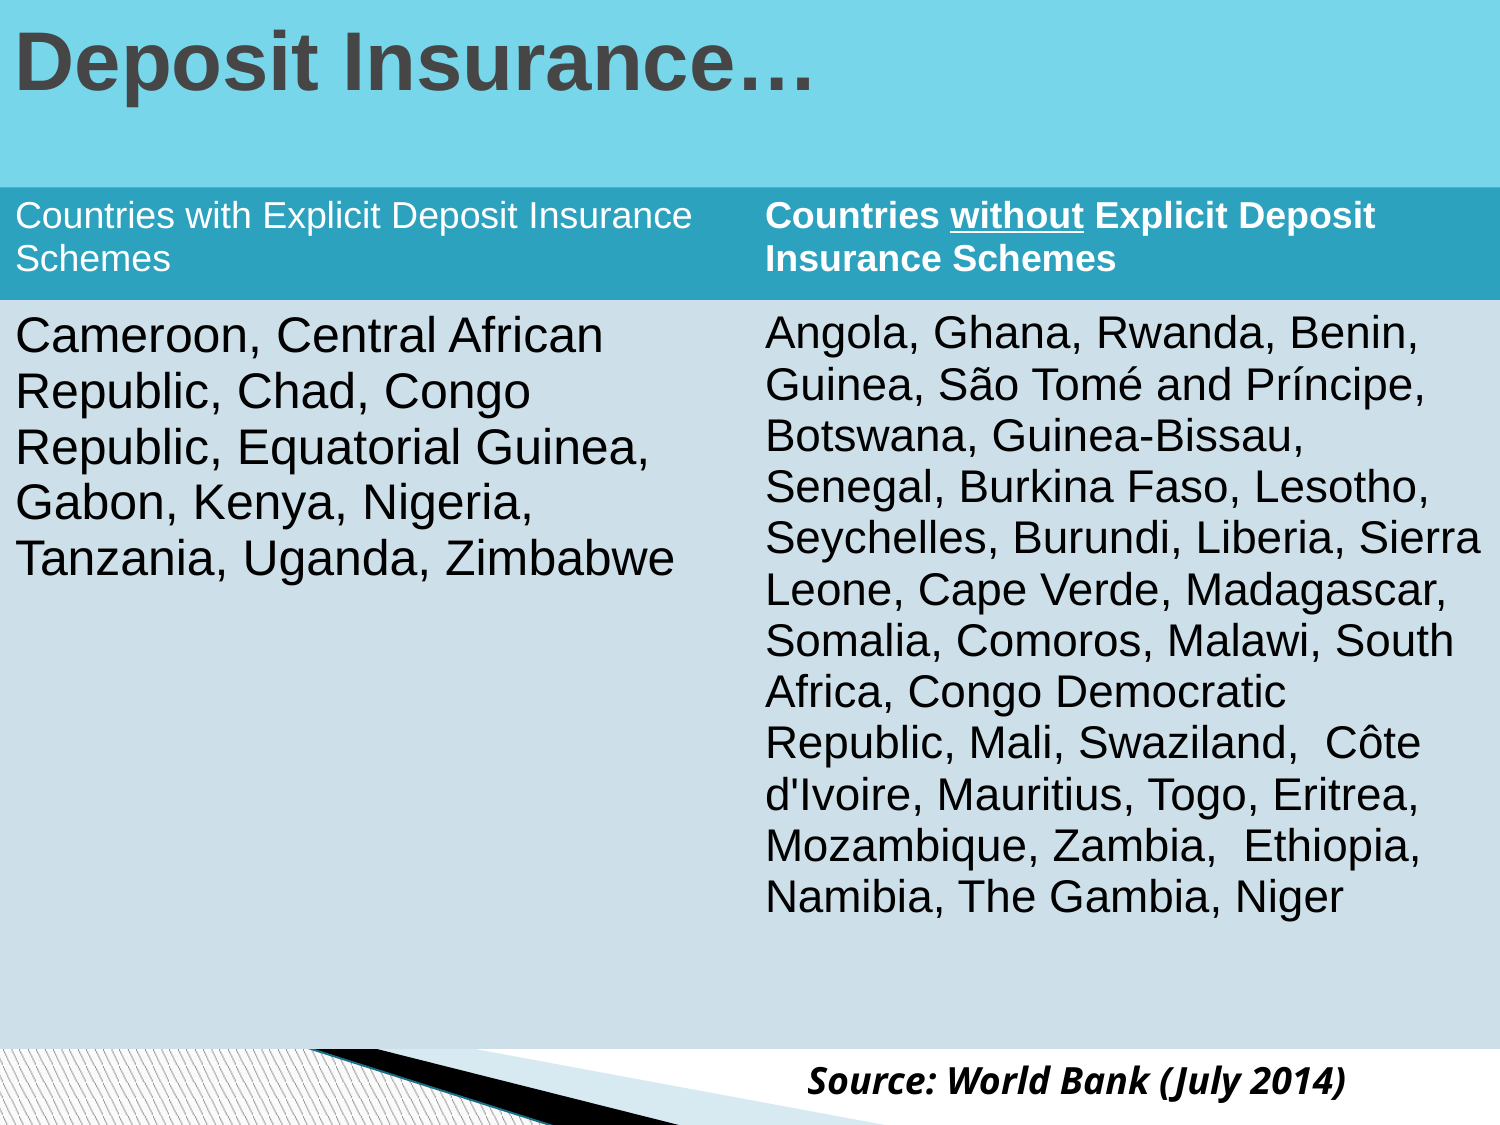

# Deposit Insurance…
| Countries with Explicit Deposit Insurance Schemes | Countries without Explicit Deposit Insurance Schemes |
| --- | --- |
| Cameroon, Central African Republic, Chad, Congo Republic, Equatorial Guinea, Gabon, Kenya, Nigeria, Tanzania, Uganda, Zimbabwe | Angola, Ghana, Rwanda, Benin, Guinea, São Tomé and Príncipe, Botswana, Guinea-Bissau, Senegal, Burkina Faso, Lesotho, Seychelles, Burundi, Liberia, Sierra Leone, Cape Verde, Madagascar, Somalia, Comoros, Malawi, South Africa, Congo Democratic Republic, Mali, Swaziland, Côte d'Ivoire, Mauritius, Togo, Eritrea, Mozambique, Zambia, Ethiopia, Namibia, The Gambia, Niger |
Source: World Bank (July 2014)